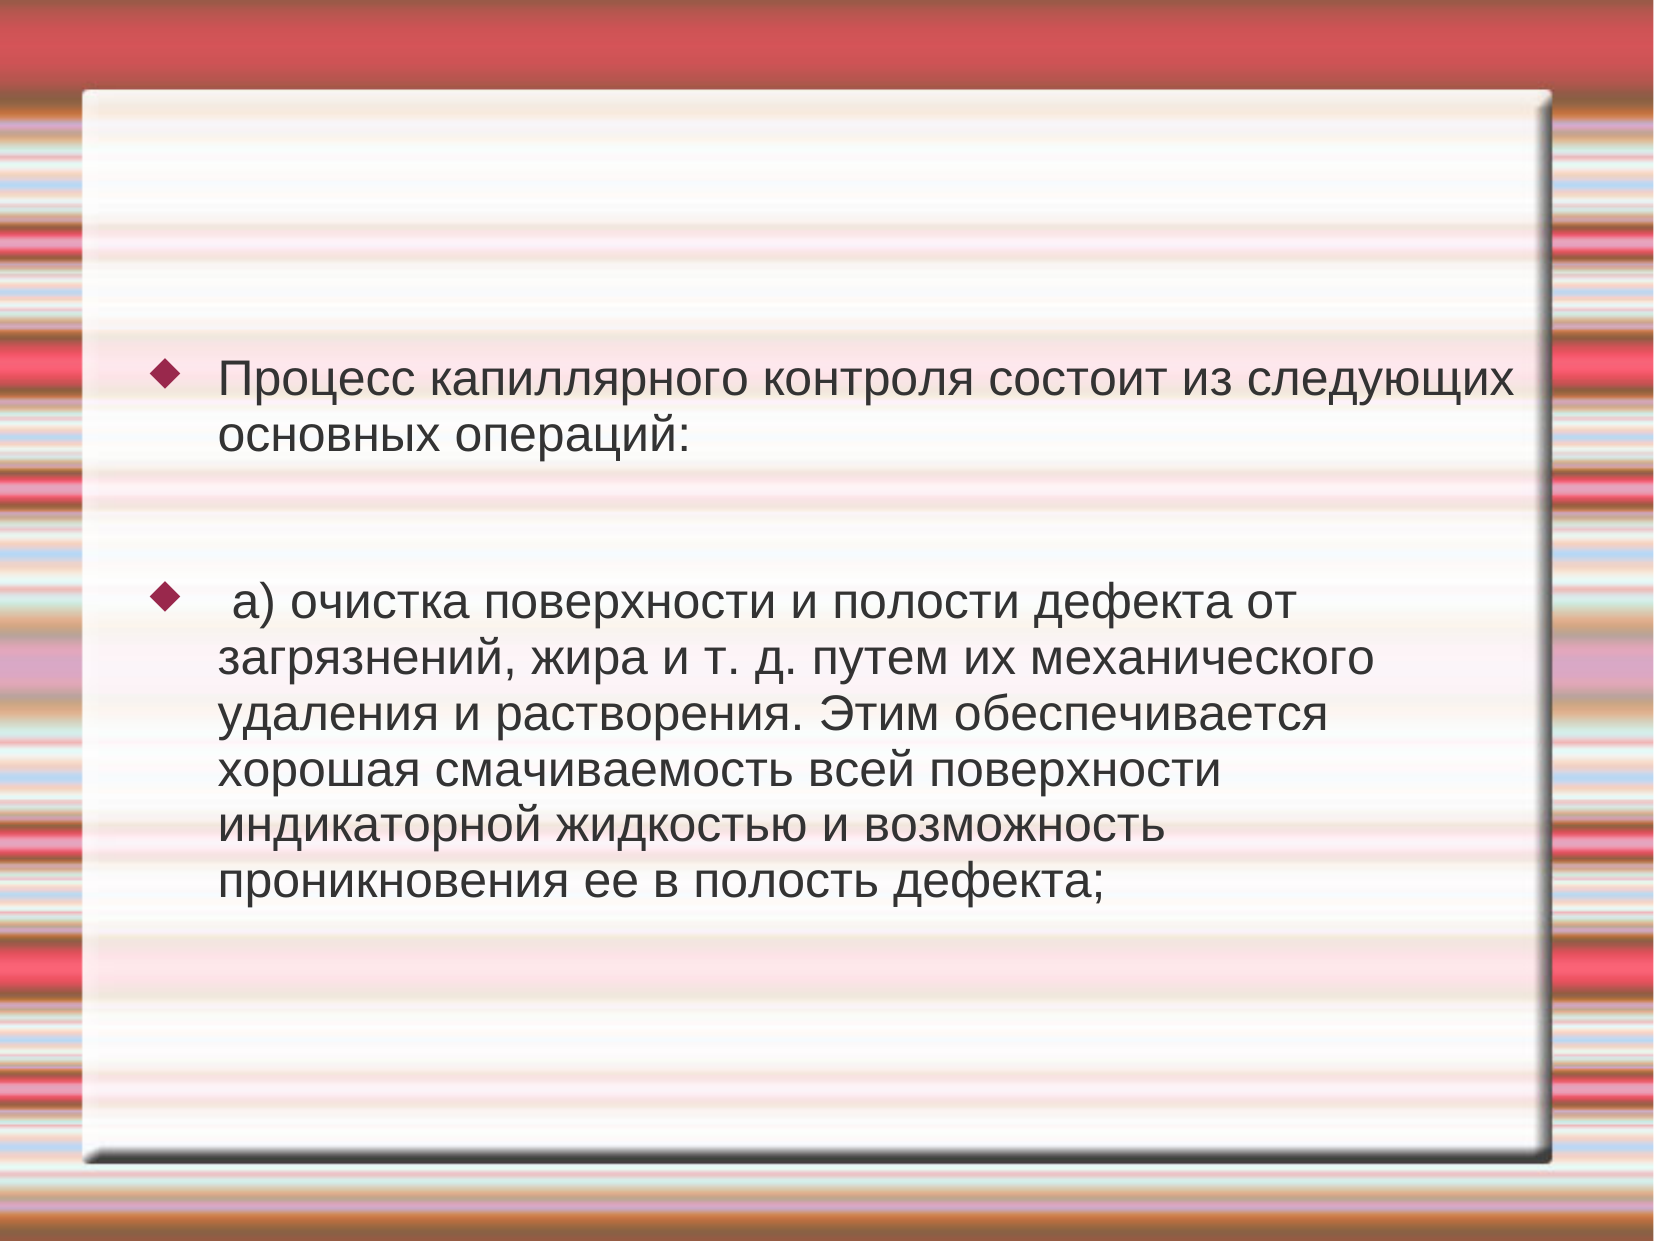

# Процесс капиллярного контроля состоит из следующих основных операций:
 а) очистка поверхности и полости дефекта от загрязнений, жира и т. д. путем их механического удаления и растворения. Этим обеспечивается хорошая смачиваемость всей поверхности индикаторной жидкостью и возможность проникновения ее в полость дефекта;